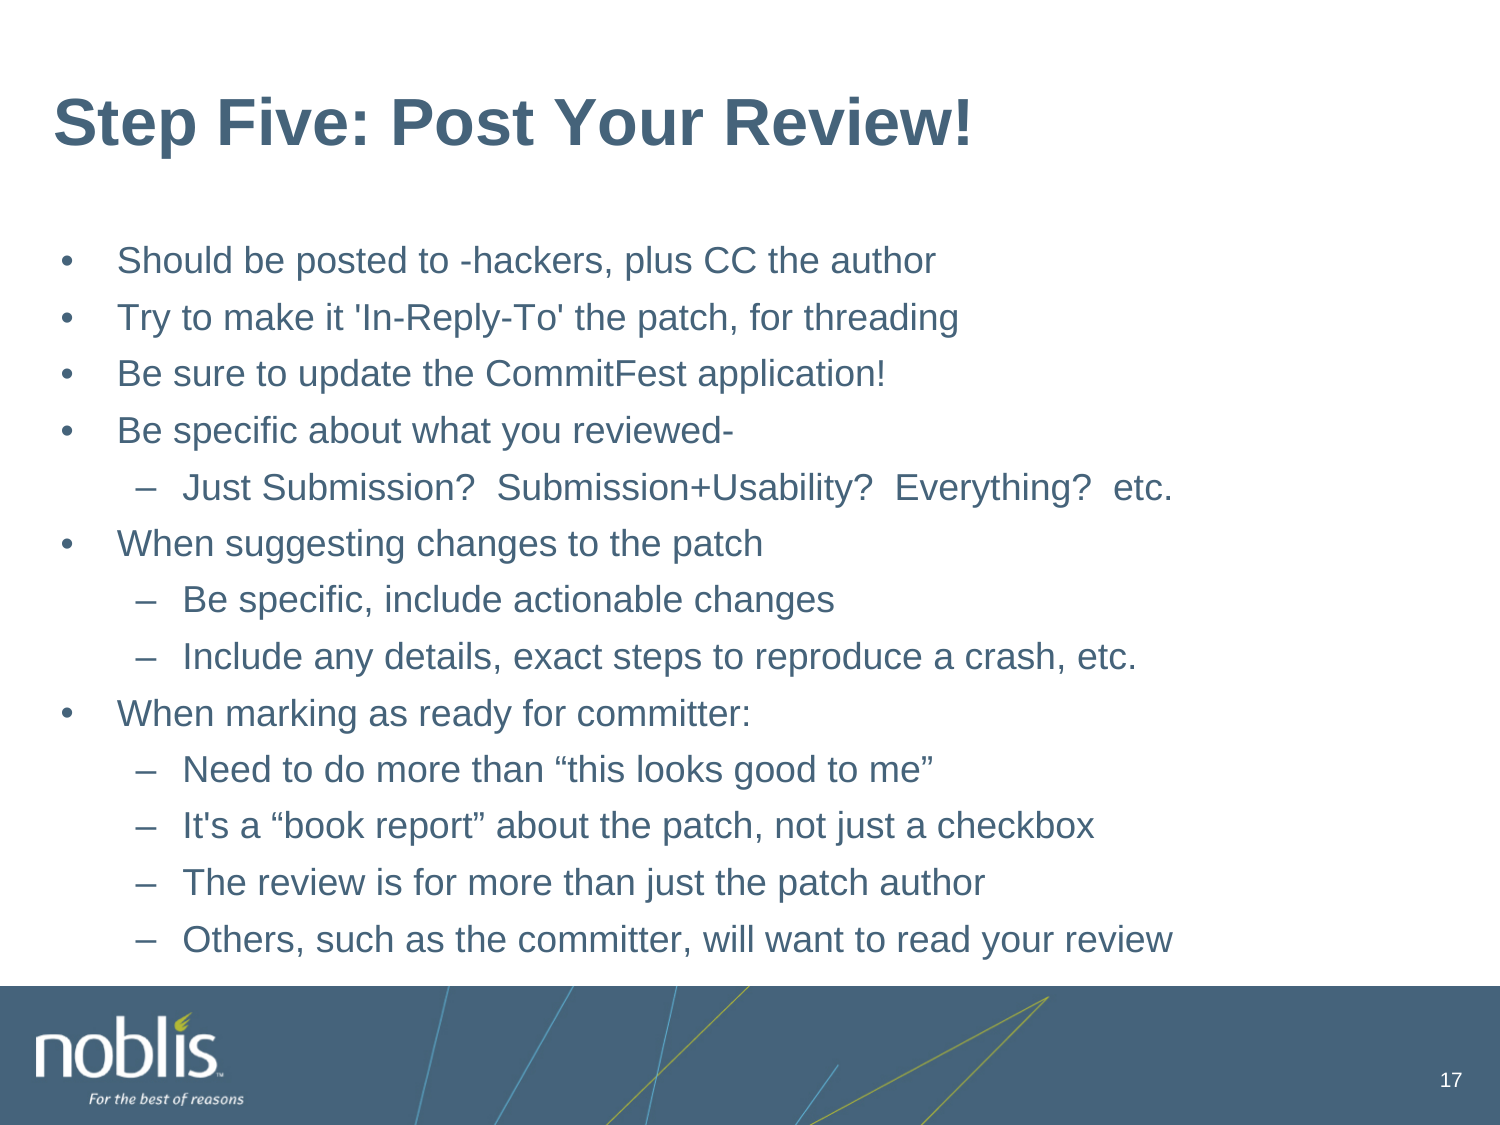

# Step Five: Post Your Review!
Should be posted to -hackers, plus CC the author
Try to make it 'In-Reply-To' the patch, for threading
Be sure to update the CommitFest application!
Be specific about what you reviewed-
Just Submission? Submission+Usability? Everything? etc.
When suggesting changes to the patch
Be specific, include actionable changes
Include any details, exact steps to reproduce a crash, etc.
When marking as ready for committer:
Need to do more than “this looks good to me”
It's a “book report” about the patch, not just a checkbox
The review is for more than just the patch author
Others, such as the committer, will want to read your review